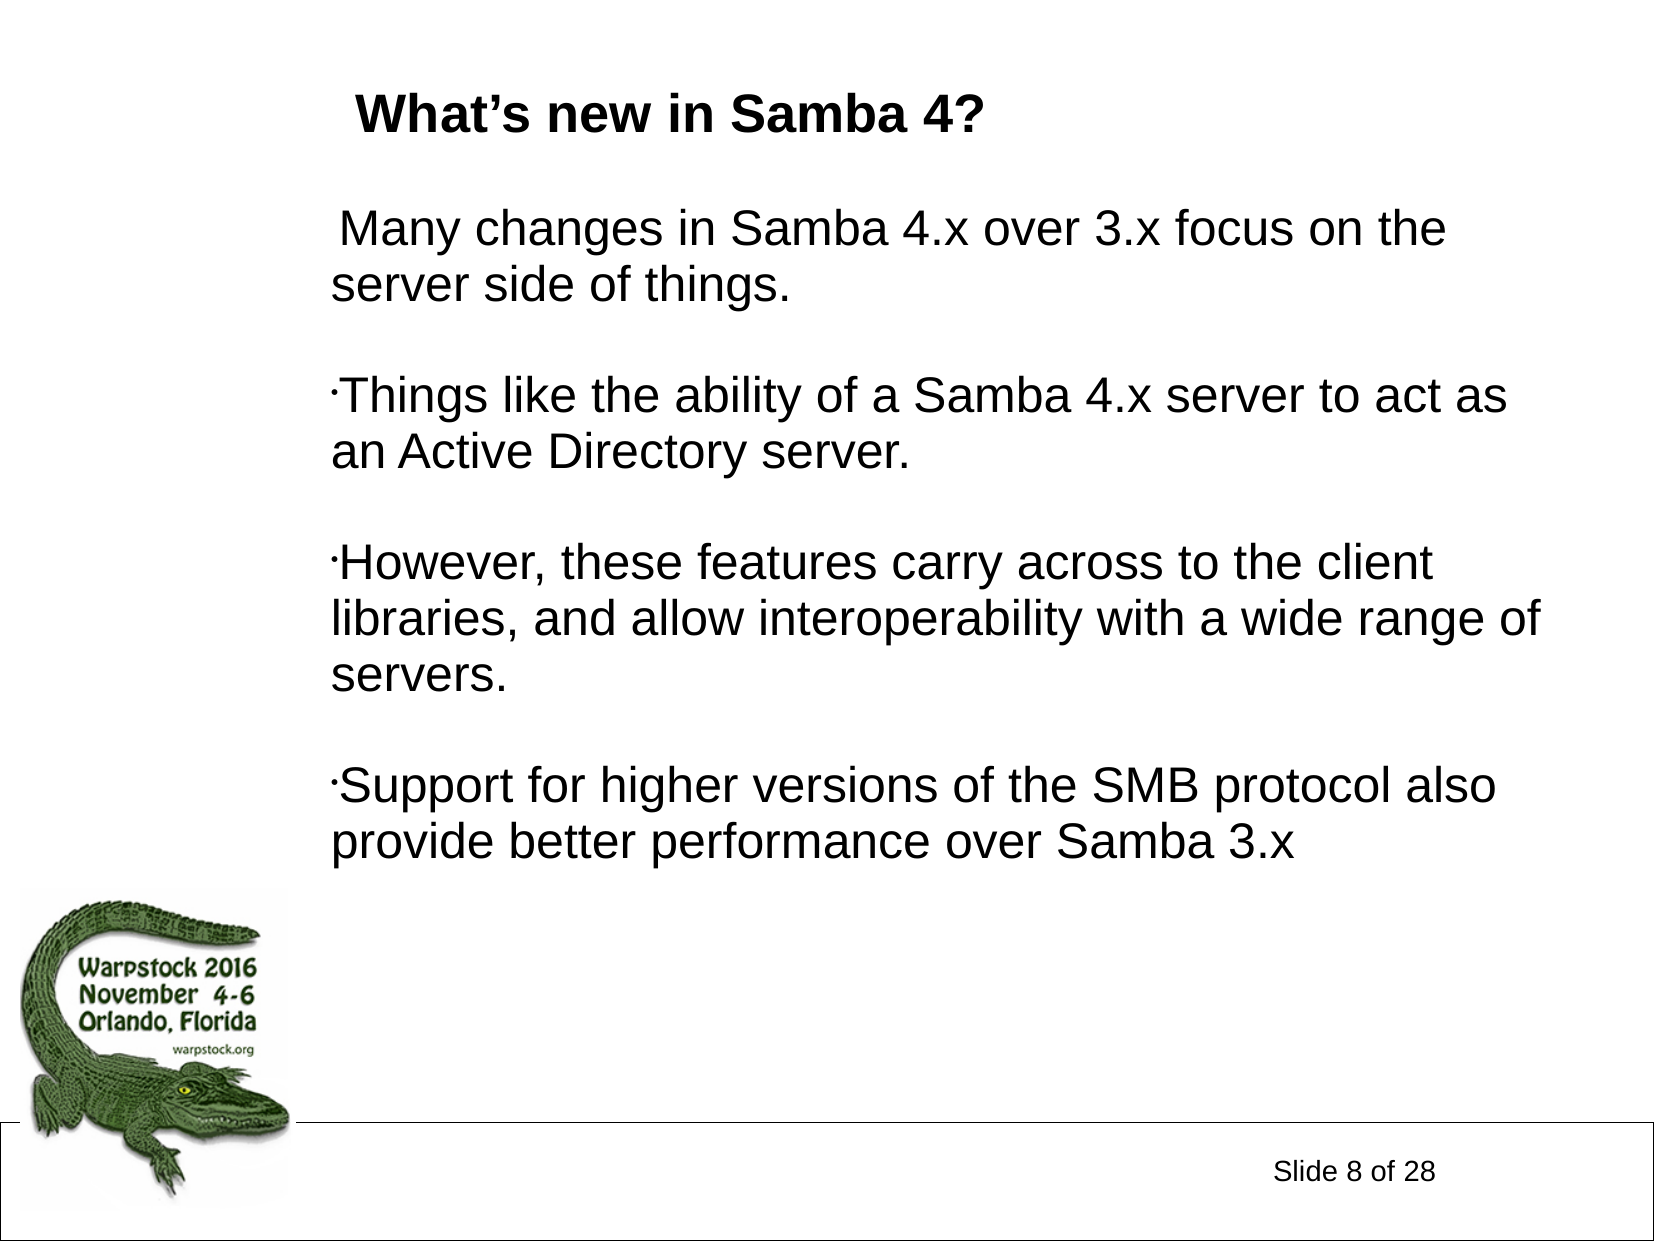

# What’s new in Samba 4?
Many changes in Samba 4.x over 3.x focus on the server side of things.
Things like the ability of a Samba 4.x server to act as an Active Directory server.
However, these features carry across to the client libraries, and allow interoperability with a wide range of servers.
Support for higher versions of the SMB protocol also provide better performance over Samba 3.x